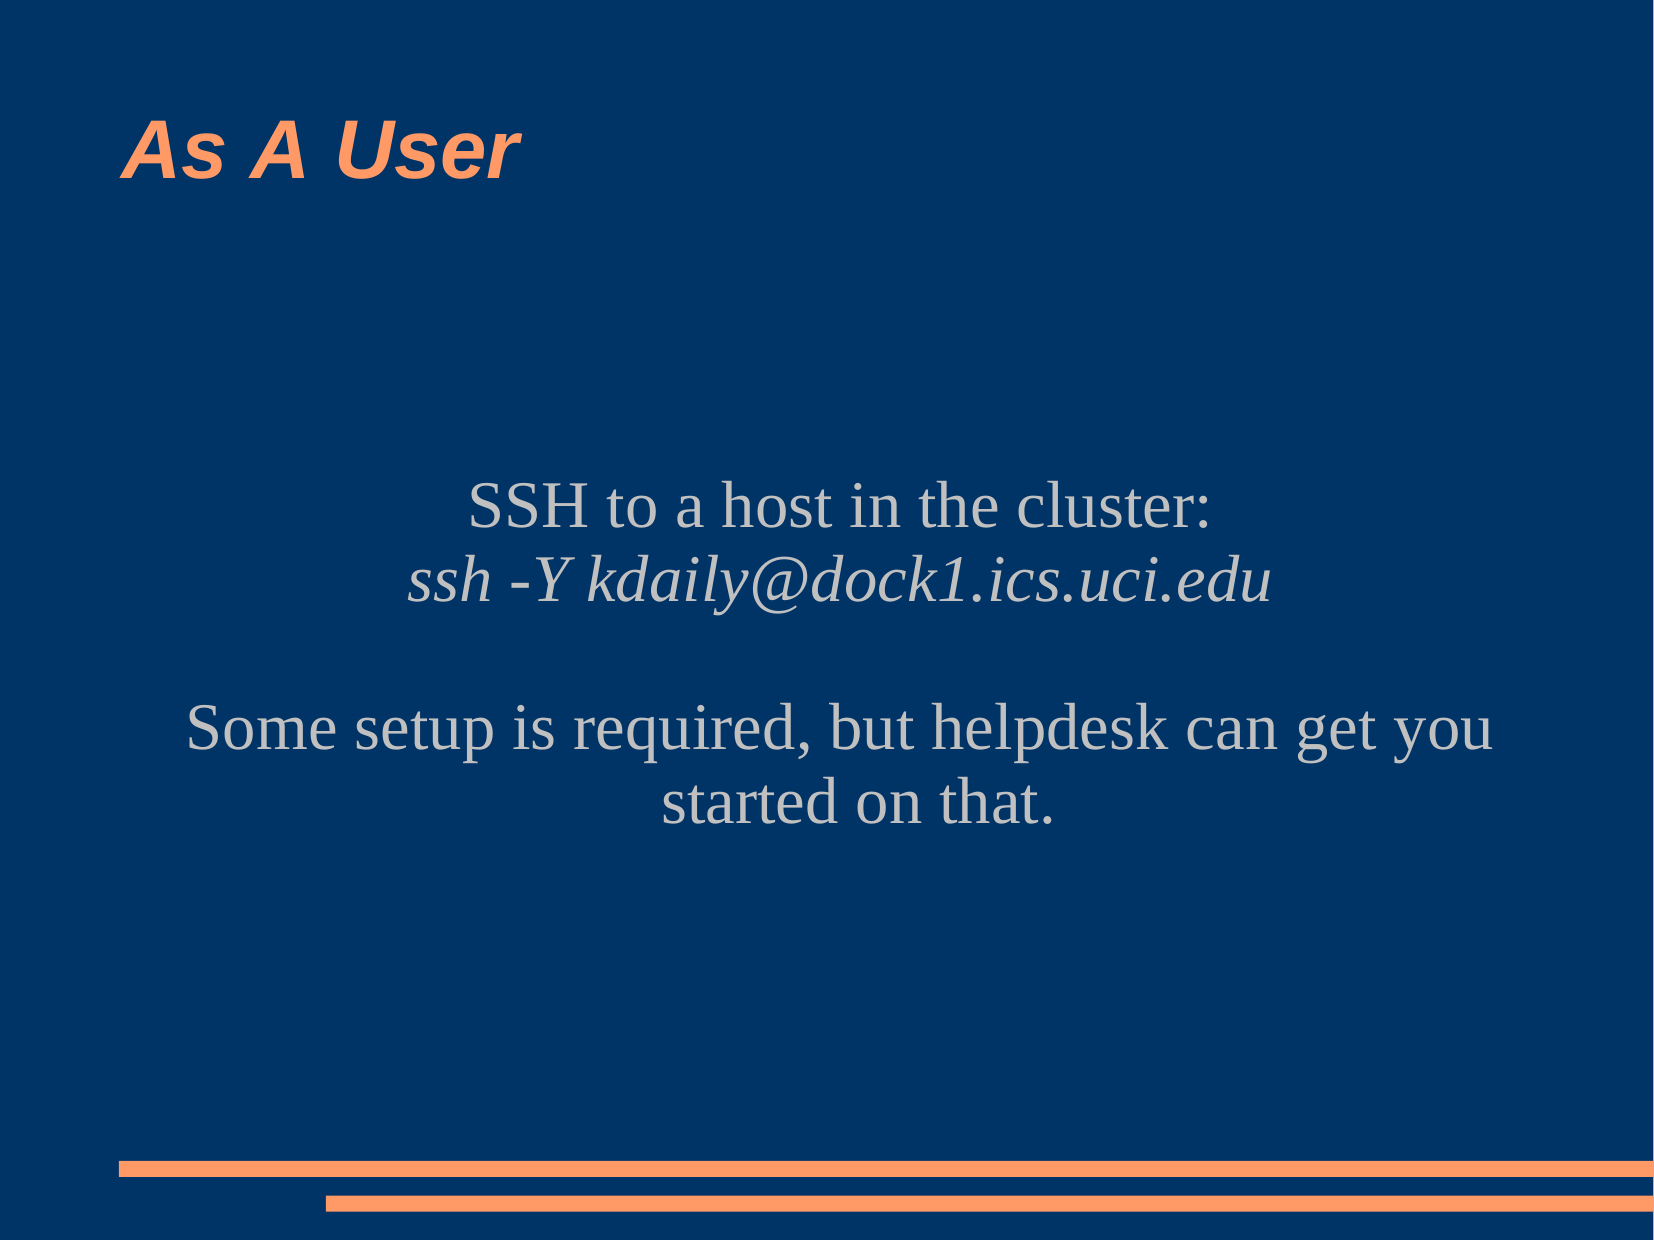

# As A User
SSH to a host in the cluster:
ssh -Y kdaily@dock1.ics.uci.edu
Some setup is required, but helpdesk can get you started on that.